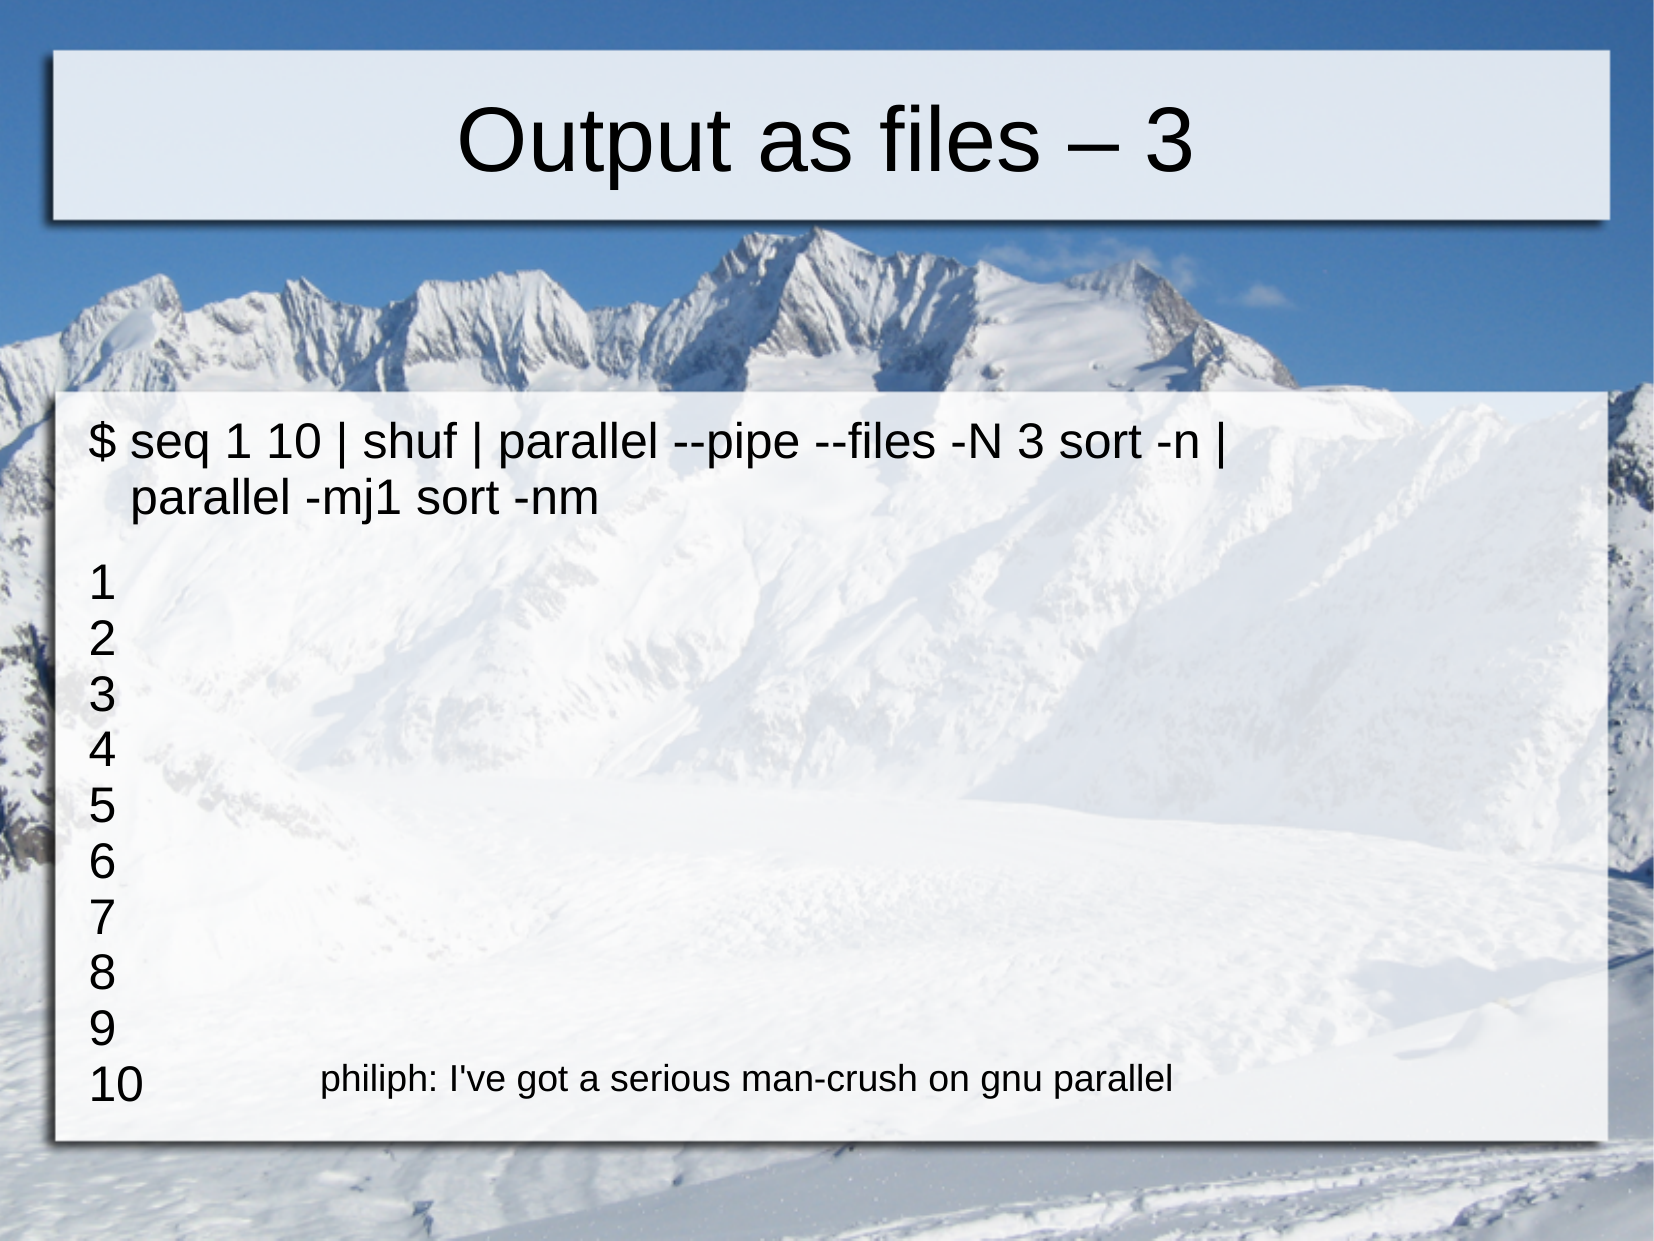

# Output as files – 3
$ seq 1 10 | shuf | parallel --pipe --files -N 3 sort -n |
 parallel -mj1 sort -nm
1
2
3
4
5
6
7
8
9
10
philiph: I've got a serious man-crush on gnu parallel